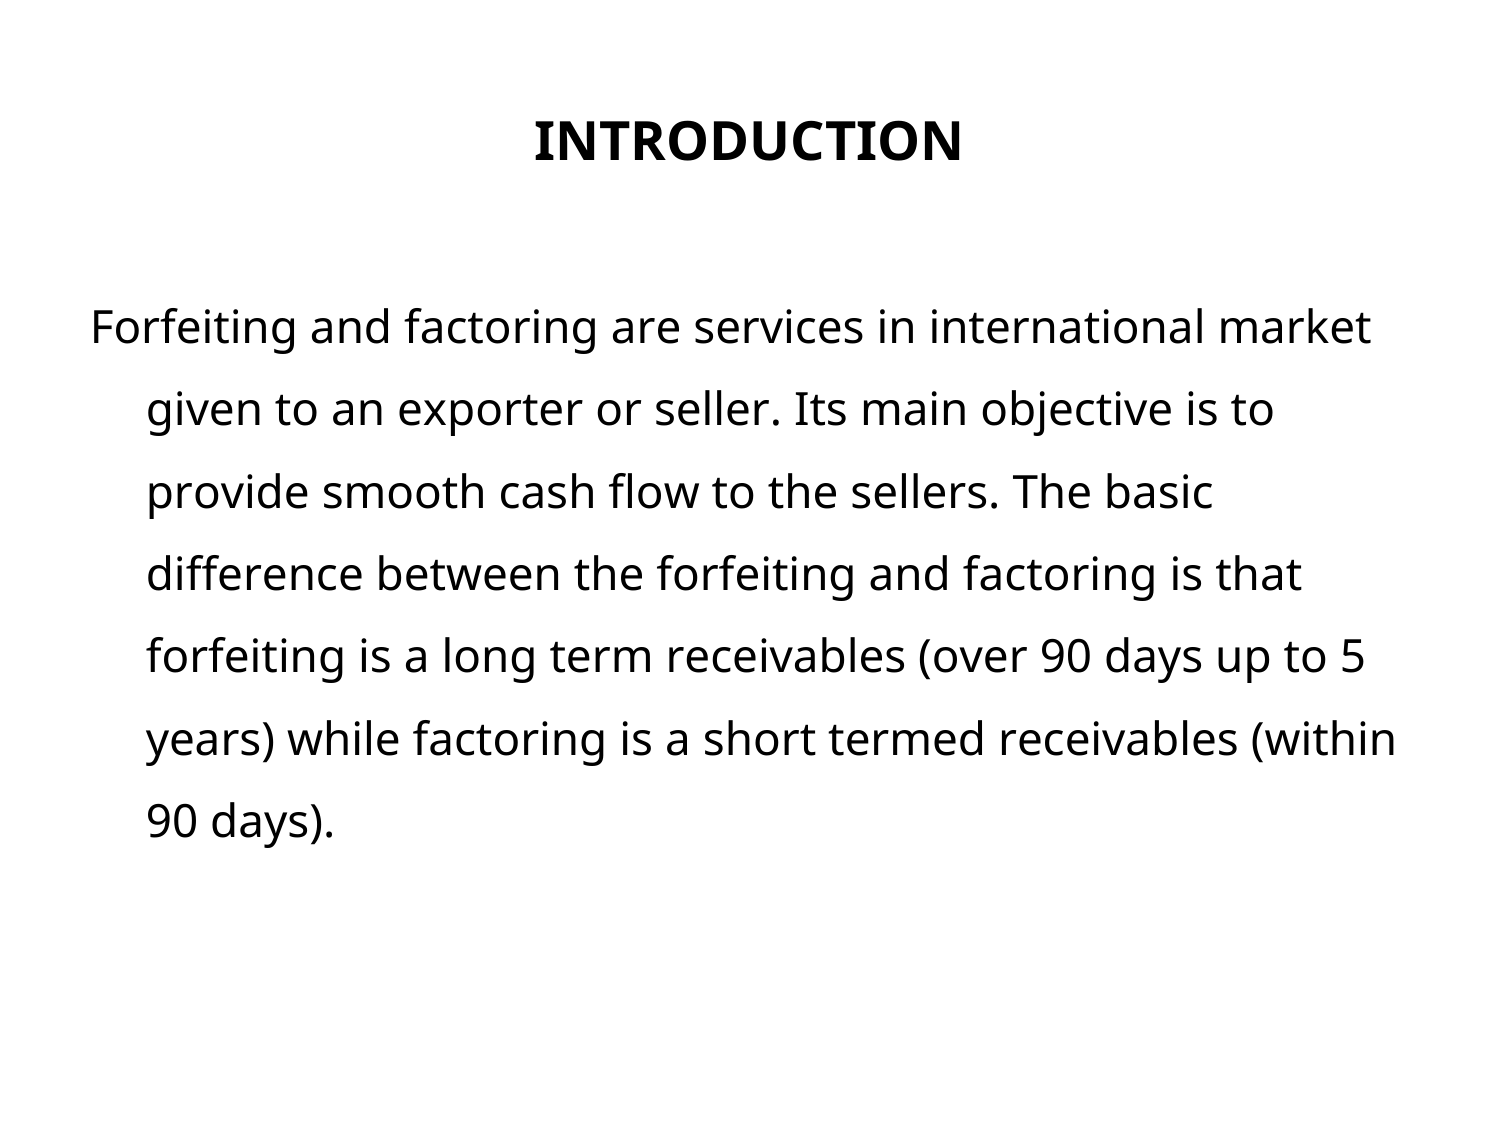

# INTRODUCTION
Forfeiting and factoring are services in international market given to an exporter or seller. Its main objective is to provide smooth cash flow to the sellers. The basic difference between the forfeiting and factoring is that forfeiting is a long term receivables (over 90 days up to 5 years) while factoring is a short termed receivables (within 90 days).